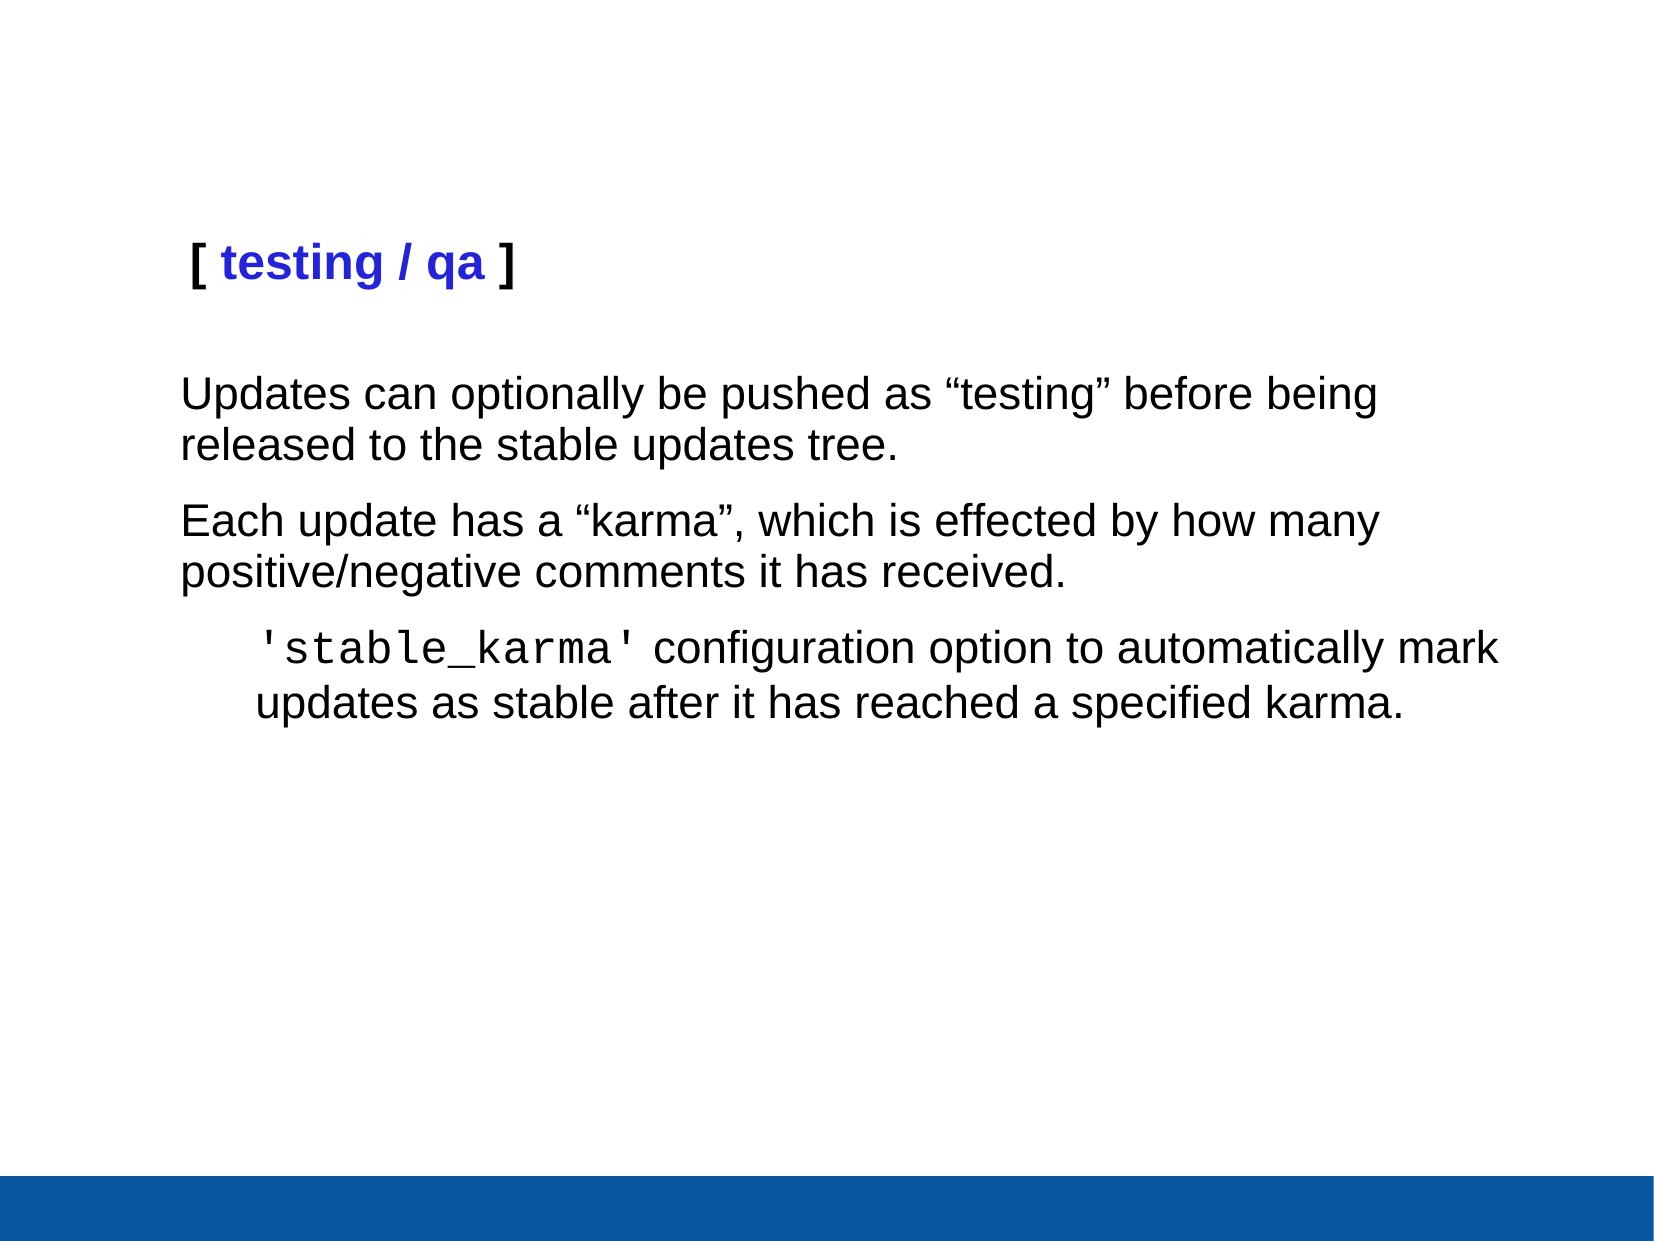

[ testing / qa ]
Updates can optionally be pushed as “testing” before being released to the stable updates tree.
Each update has a “karma”, which is effected by how many positive/negative comments it has received.
'stable_karma' configuration option to automatically mark updates as stable after it has reached a specified karma.